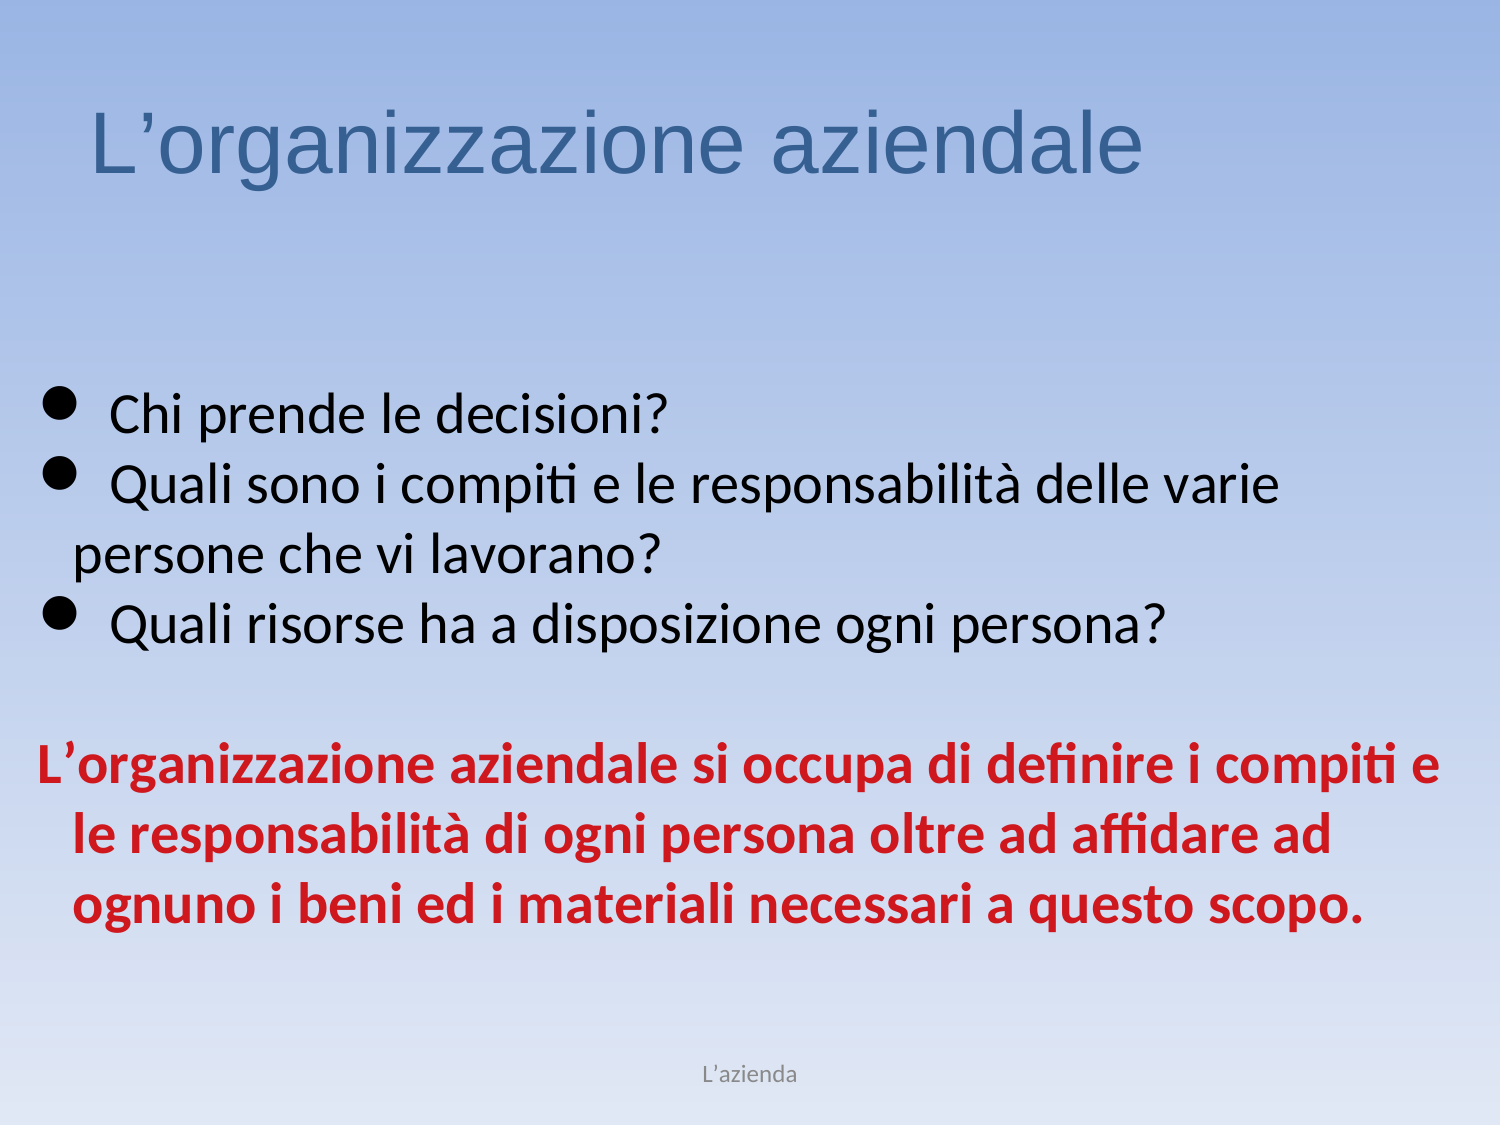

L’organizzazione aziendale
 Chi prende le decisioni?
 Quali sono i compiti e le responsabilità delle varie persone che vi lavorano?
 Quali risorse ha a disposizione ogni persona?
L’organizzazione aziendale si occupa di definire i compiti e le responsabilità di ogni persona oltre ad affidare ad ognuno i beni ed i materiali necessari a questo scopo.
L’azienda